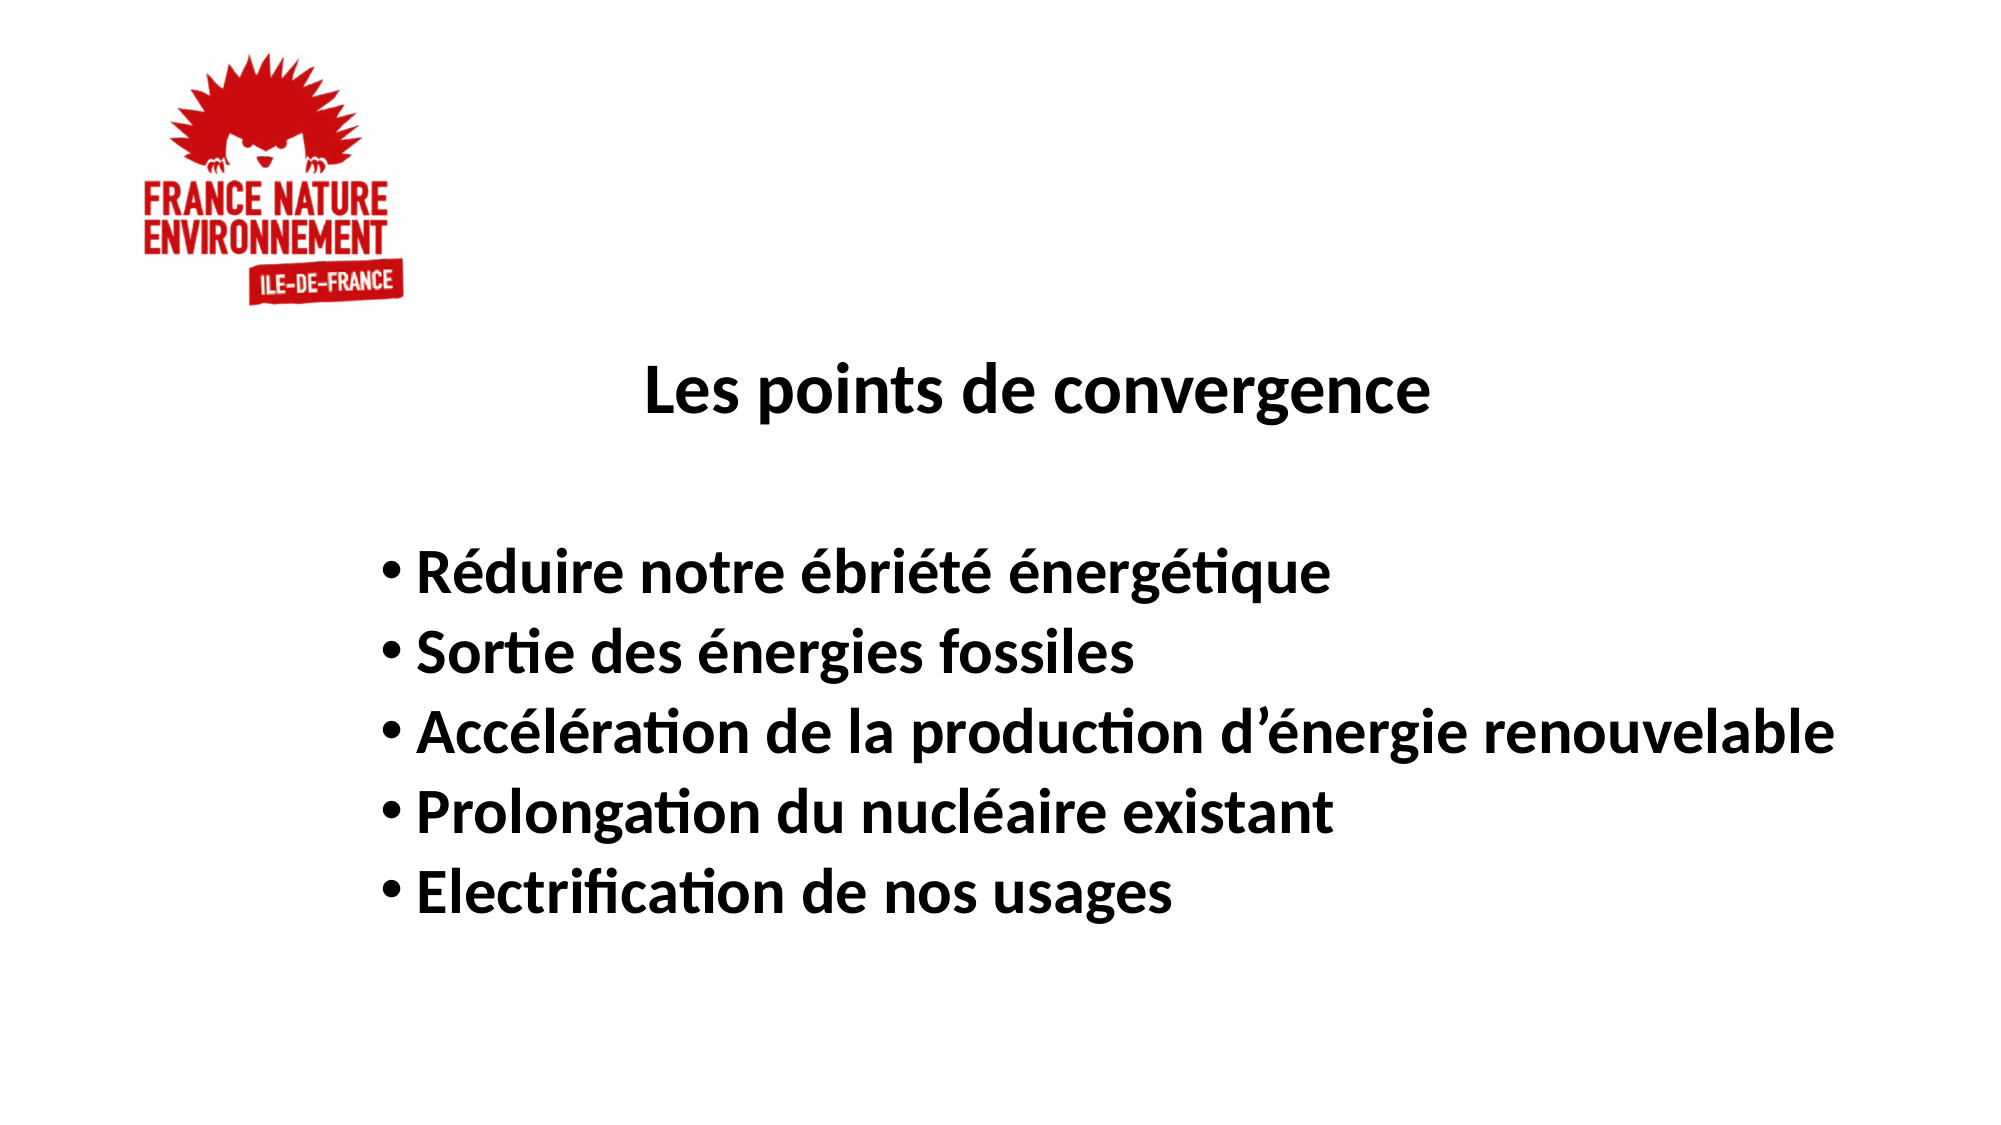

Les points de convergence
Réduire notre ébriété énergétique
Sortie des énergies fossiles
Accélération de la production d’énergie renouvelable
Prolongation du nucléaire existant
Electrification de nos usages